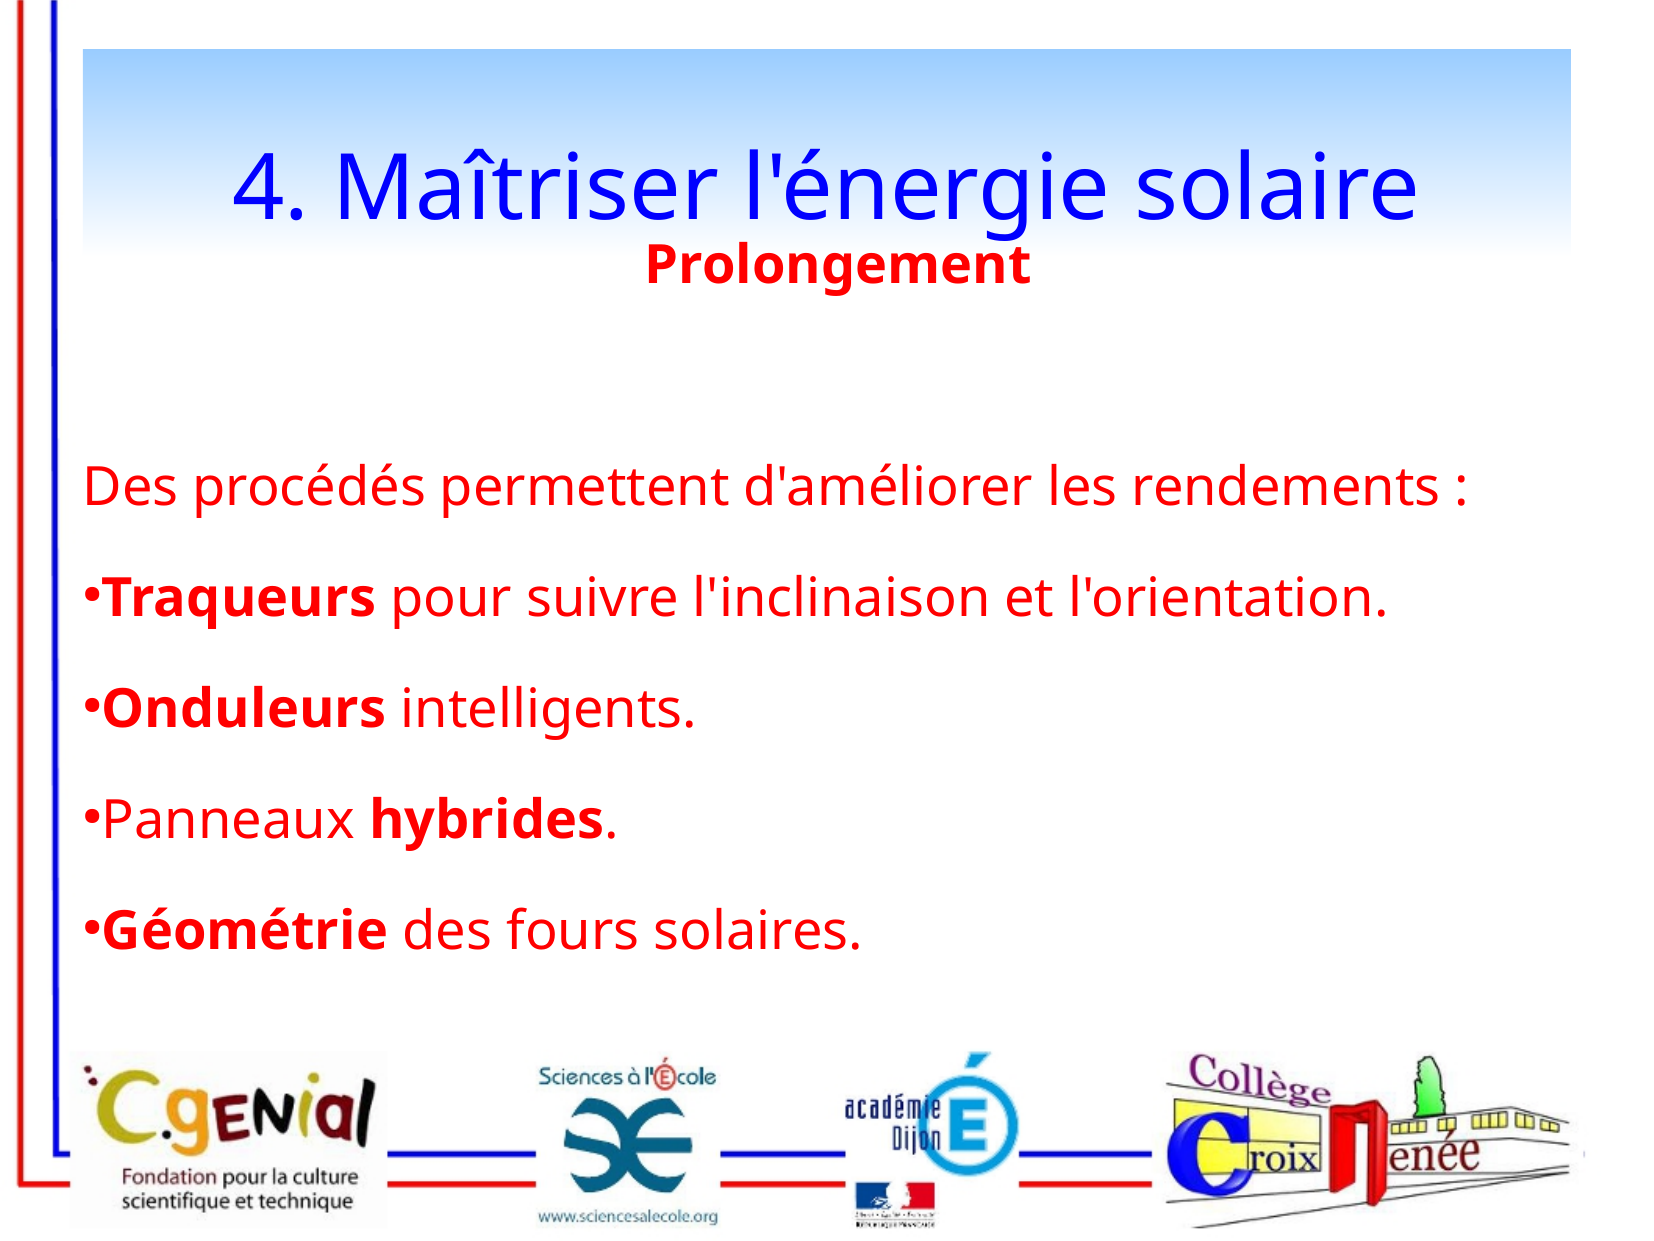

#
4. Maîtriser l'énergie solaire
Prolongement
Des procédés permettent d'améliorer les rendements :
Traqueurs pour suivre l'inclinaison et l'orientation.
Onduleurs intelligents.
Panneaux hybrides.
Géométrie des fours solaires.